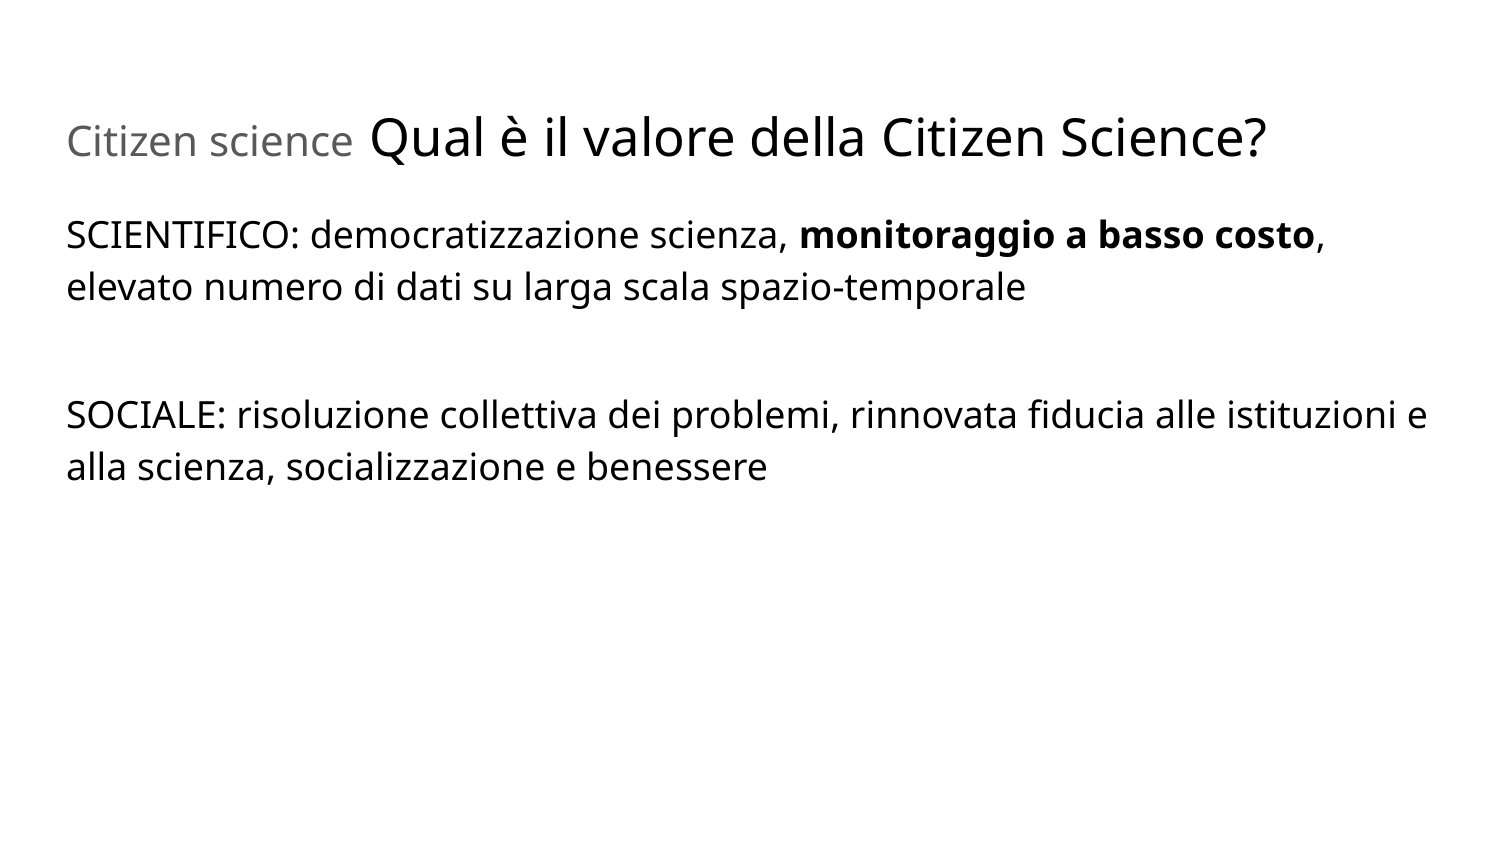

# Citizen science Qual è il valore della Citizen Science?
SCIENTIFICO: democratizzazione scienza, monitoraggio a basso costo, elevato numero di dati su larga scala spazio-temporale
SOCIALE: risoluzione collettiva dei problemi, rinnovata fiducia alle istituzioni e alla scienza, socializzazione e benessere